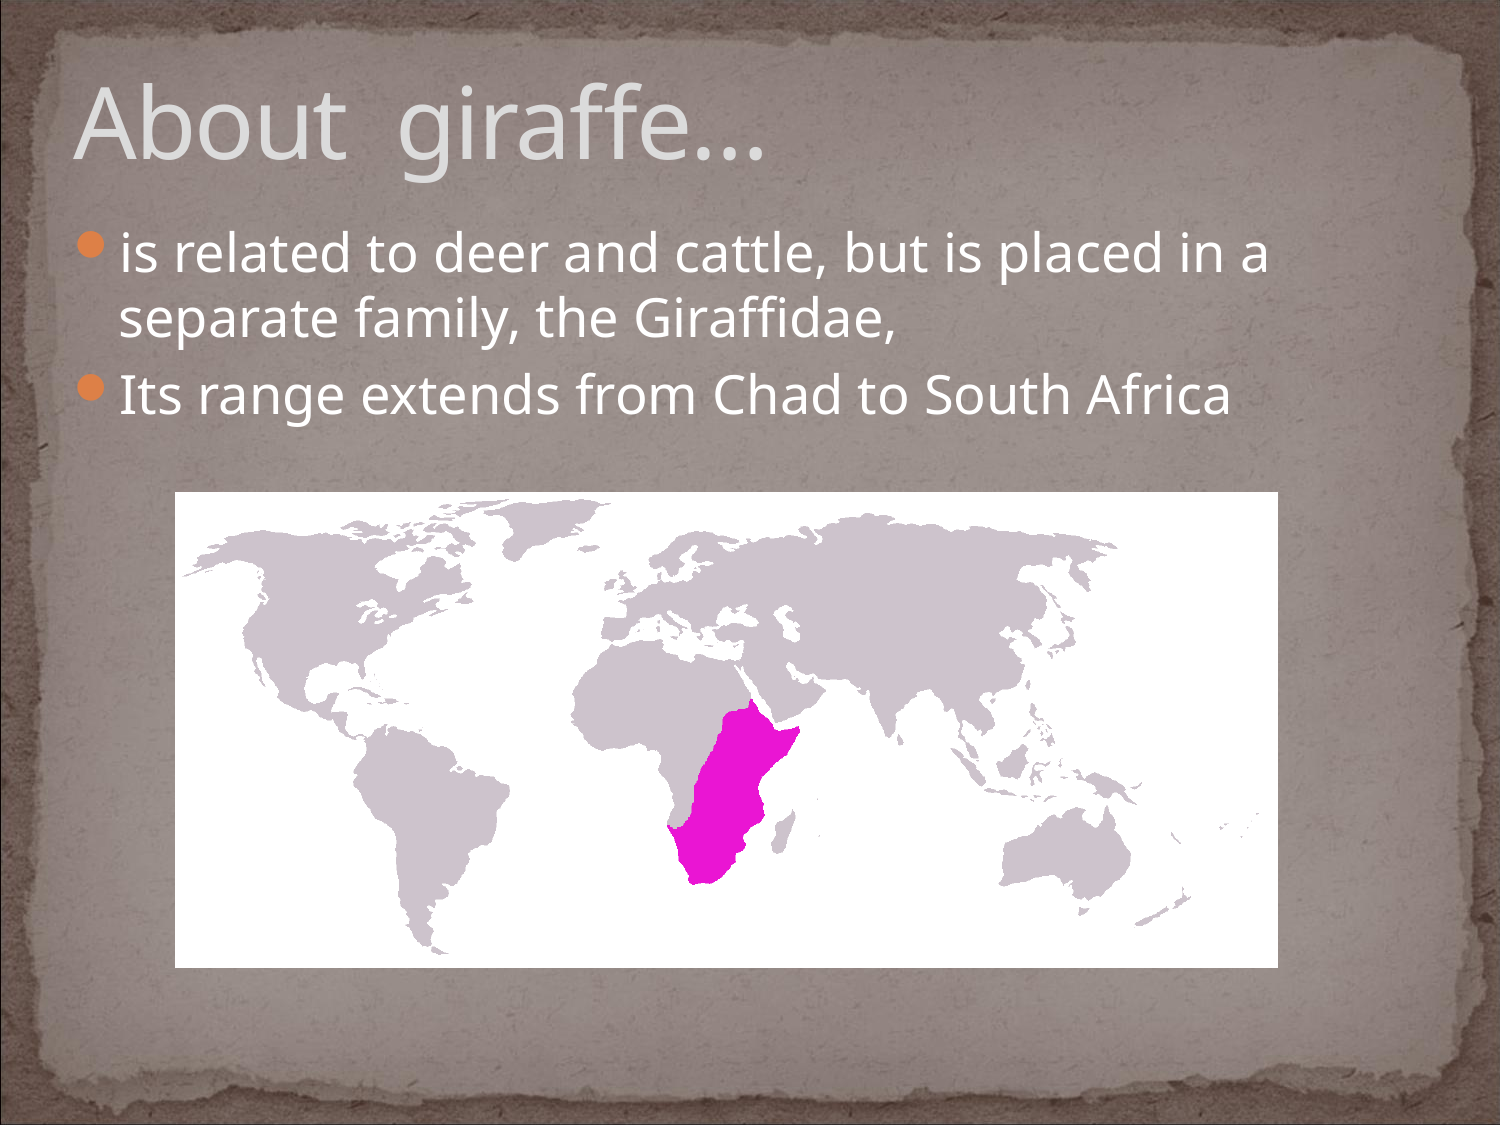

About giraffe…
# is related to deer and cattle, but is placed in a separate family, the Giraffidae,
Its range extends from Chad to South Africa